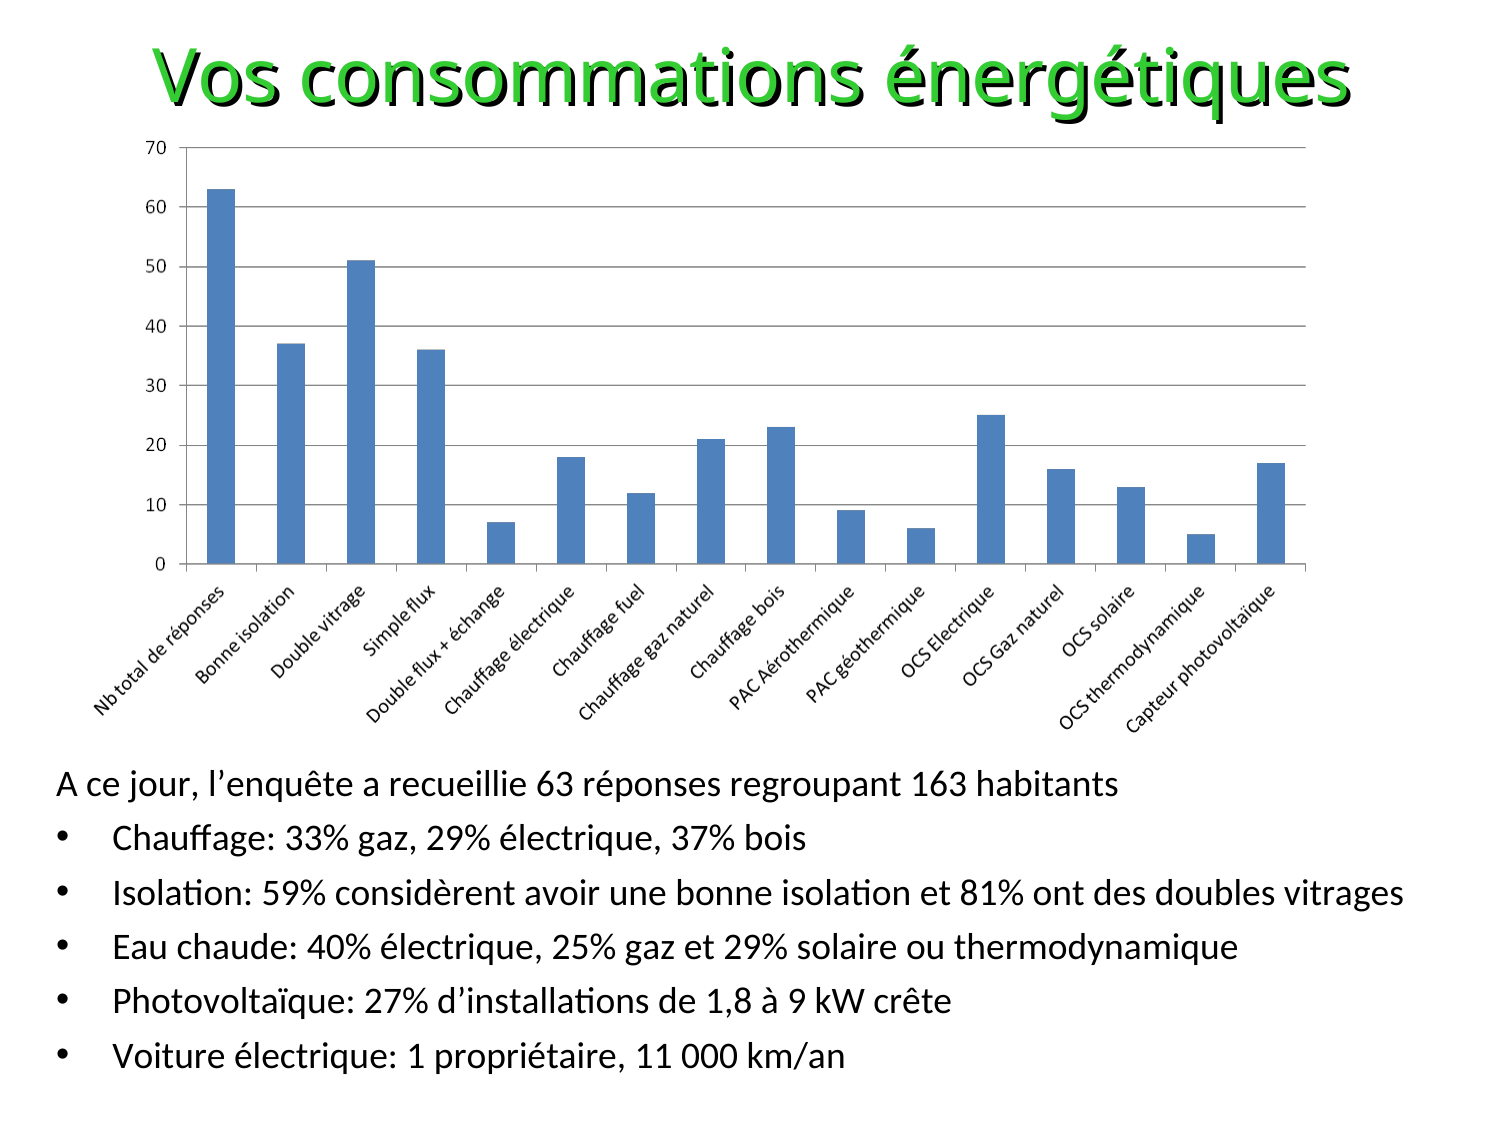

# Vos consommations énergétiques
A ce jour, l’enquête a recueillie 63 réponses regroupant 163 habitants
Chauffage: 33% gaz, 29% électrique, 37% bois
Isolation: 59% considèrent avoir une bonne isolation et 81% ont des doubles vitrages
Eau chaude: 40% électrique, 25% gaz et 29% solaire ou thermodynamique
Photovoltaïque: 27% d’installations de 1,8 à 9 kW crête
Voiture électrique: 1 propriétaire, 11 000 km/an